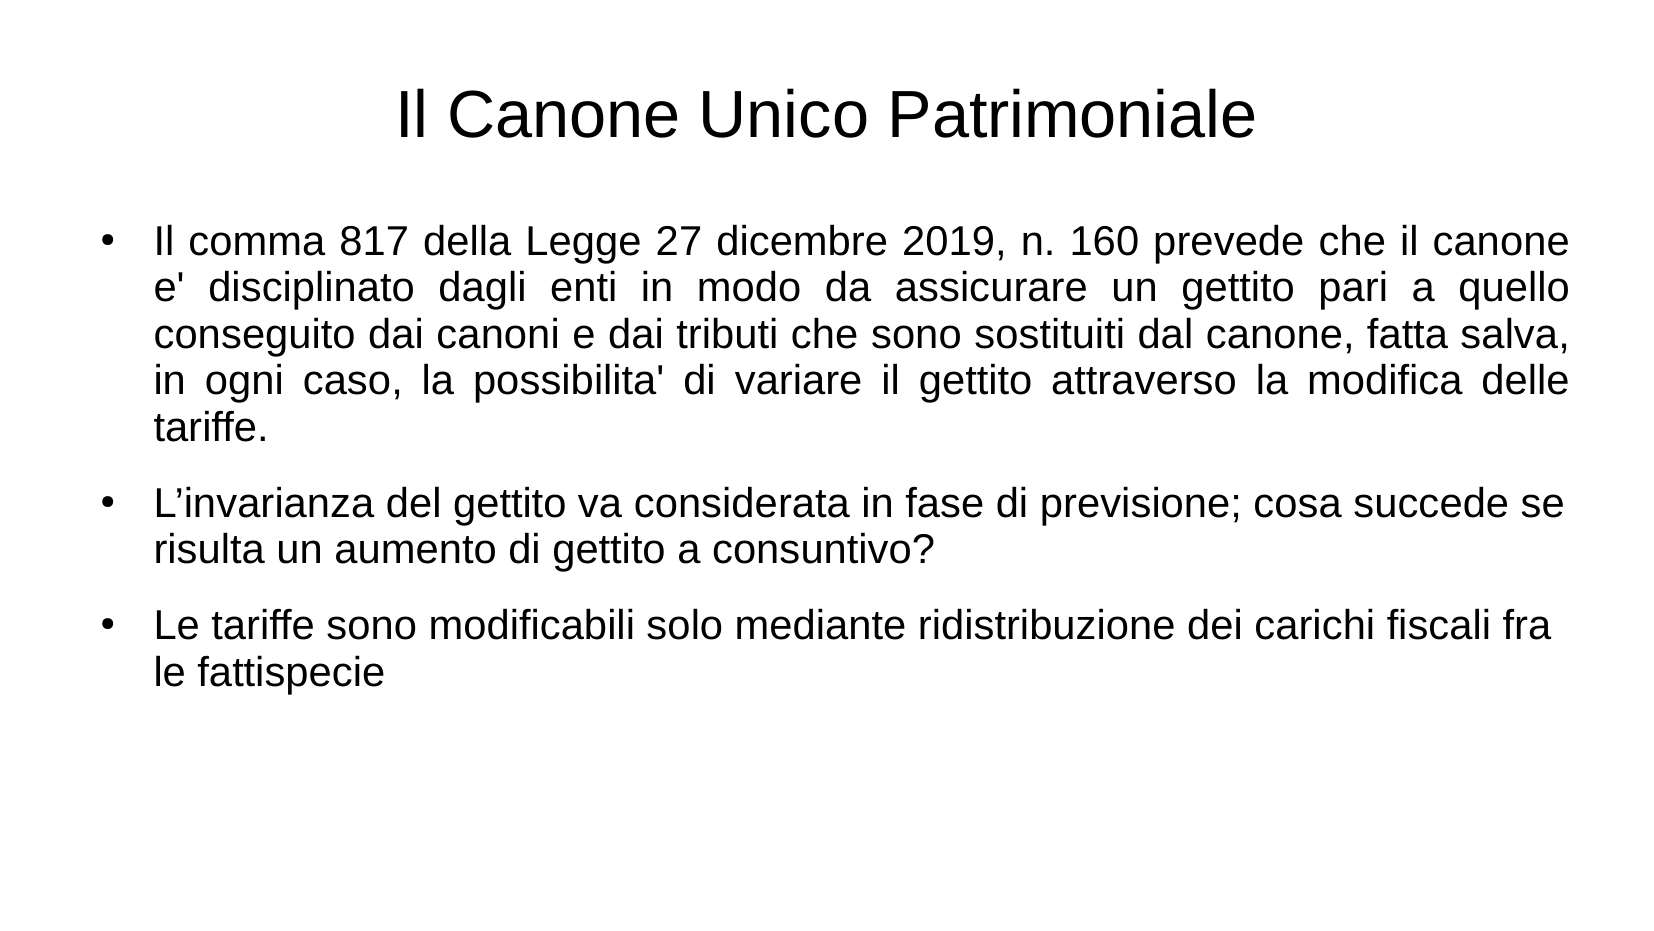

# Il Canone Unico Patrimoniale
Il comma 817 della Legge 27 dicembre 2019, n. 160 prevede che il canone e' disciplinato dagli enti in modo da assicurare un gettito pari a quello conseguito dai canoni e dai tributi che sono sostituiti dal canone, fatta salva, in ogni caso, la possibilita' di variare il gettito attraverso la modifica delle tariffe.
L’invarianza del gettito va considerata in fase di previsione; cosa succede se risulta un aumento di gettito a consuntivo?
Le tariffe sono modificabili solo mediante ridistribuzione dei carichi fiscali fra le fattispecie